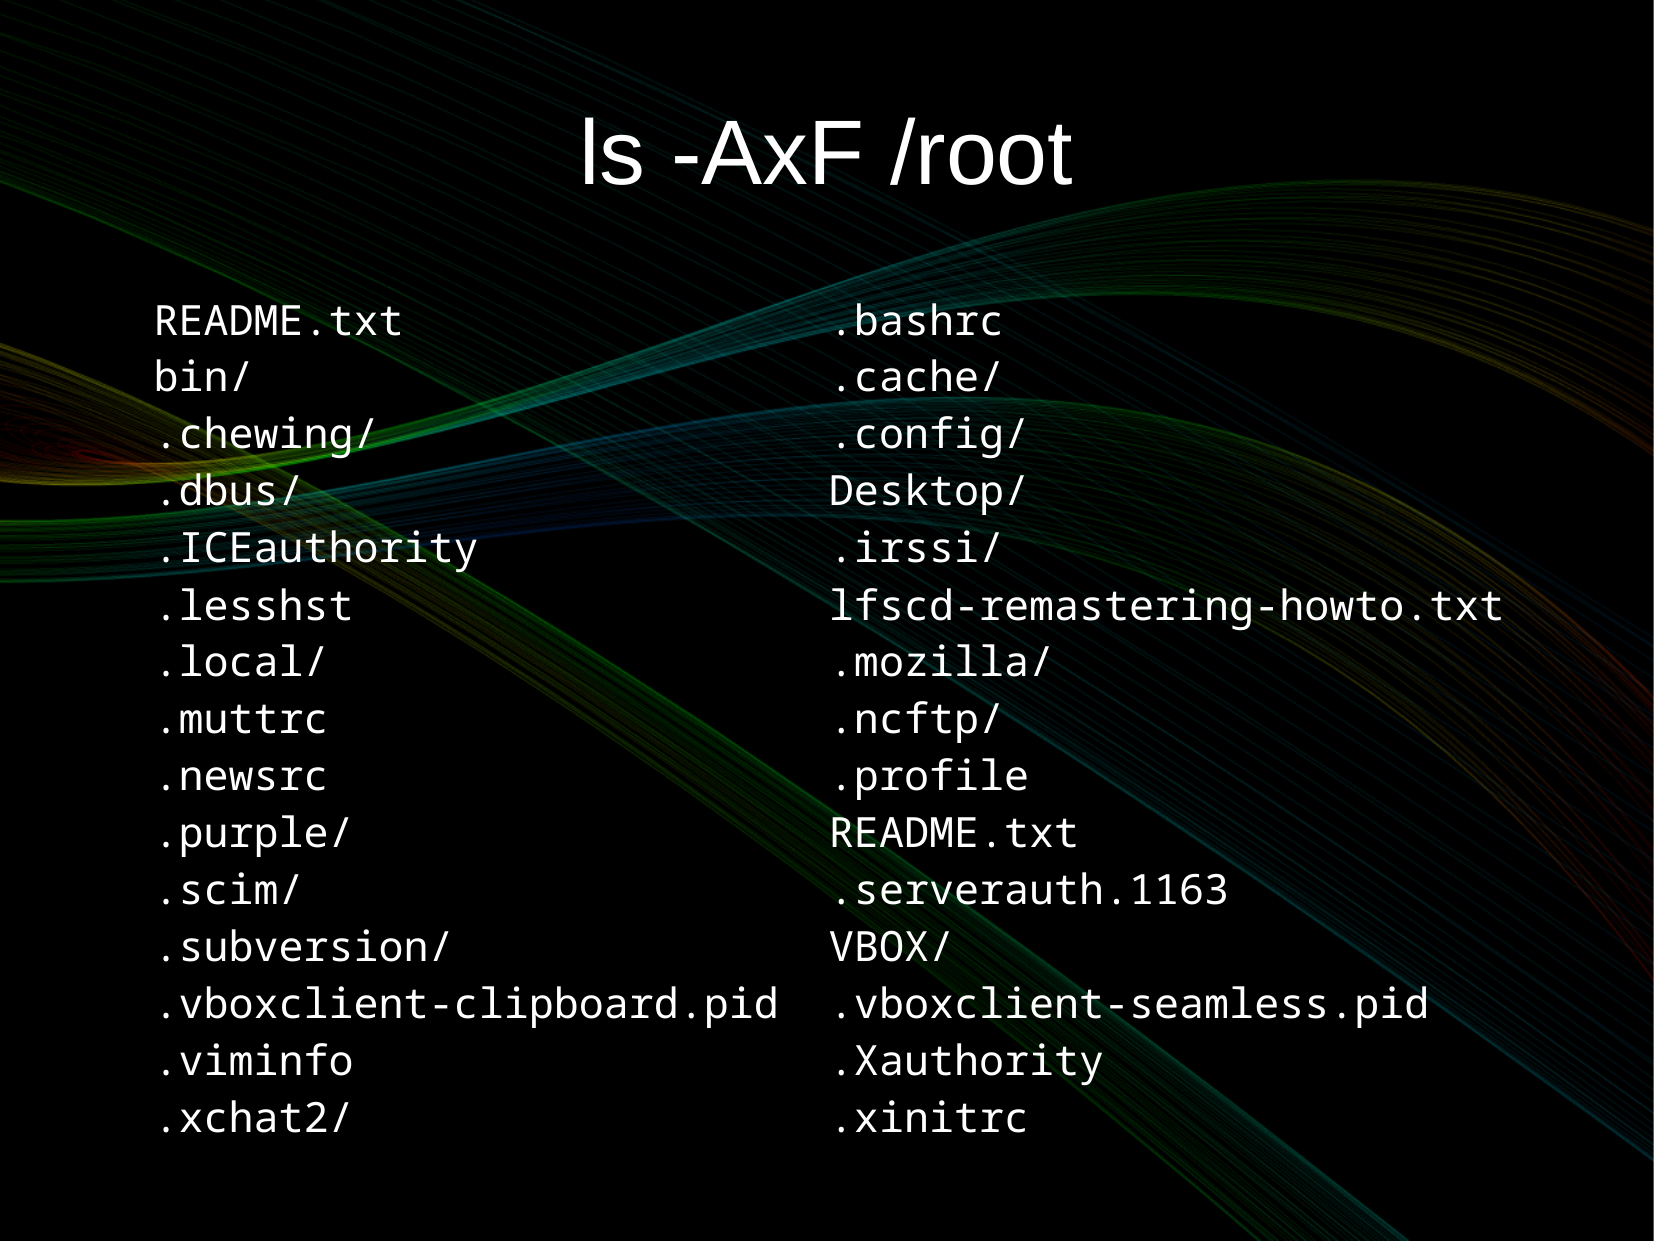

# ls -AxF /root
README.txt .bashrc
bin/ .cache/
.chewing/ .config/
.dbus/ Desktop/
.ICEauthority .irssi/
.lesshst lfscd-remastering-howto.txt
.local/ .mozilla/
.muttrc .ncftp/
.newsrc .profile
.purple/ README.txt
.scim/ .serverauth.1163
.subversion/ VBOX/
.vboxclient-clipboard.pid .vboxclient-seamless.pid
.viminfo .Xauthority
.xchat2/ .xinitrc